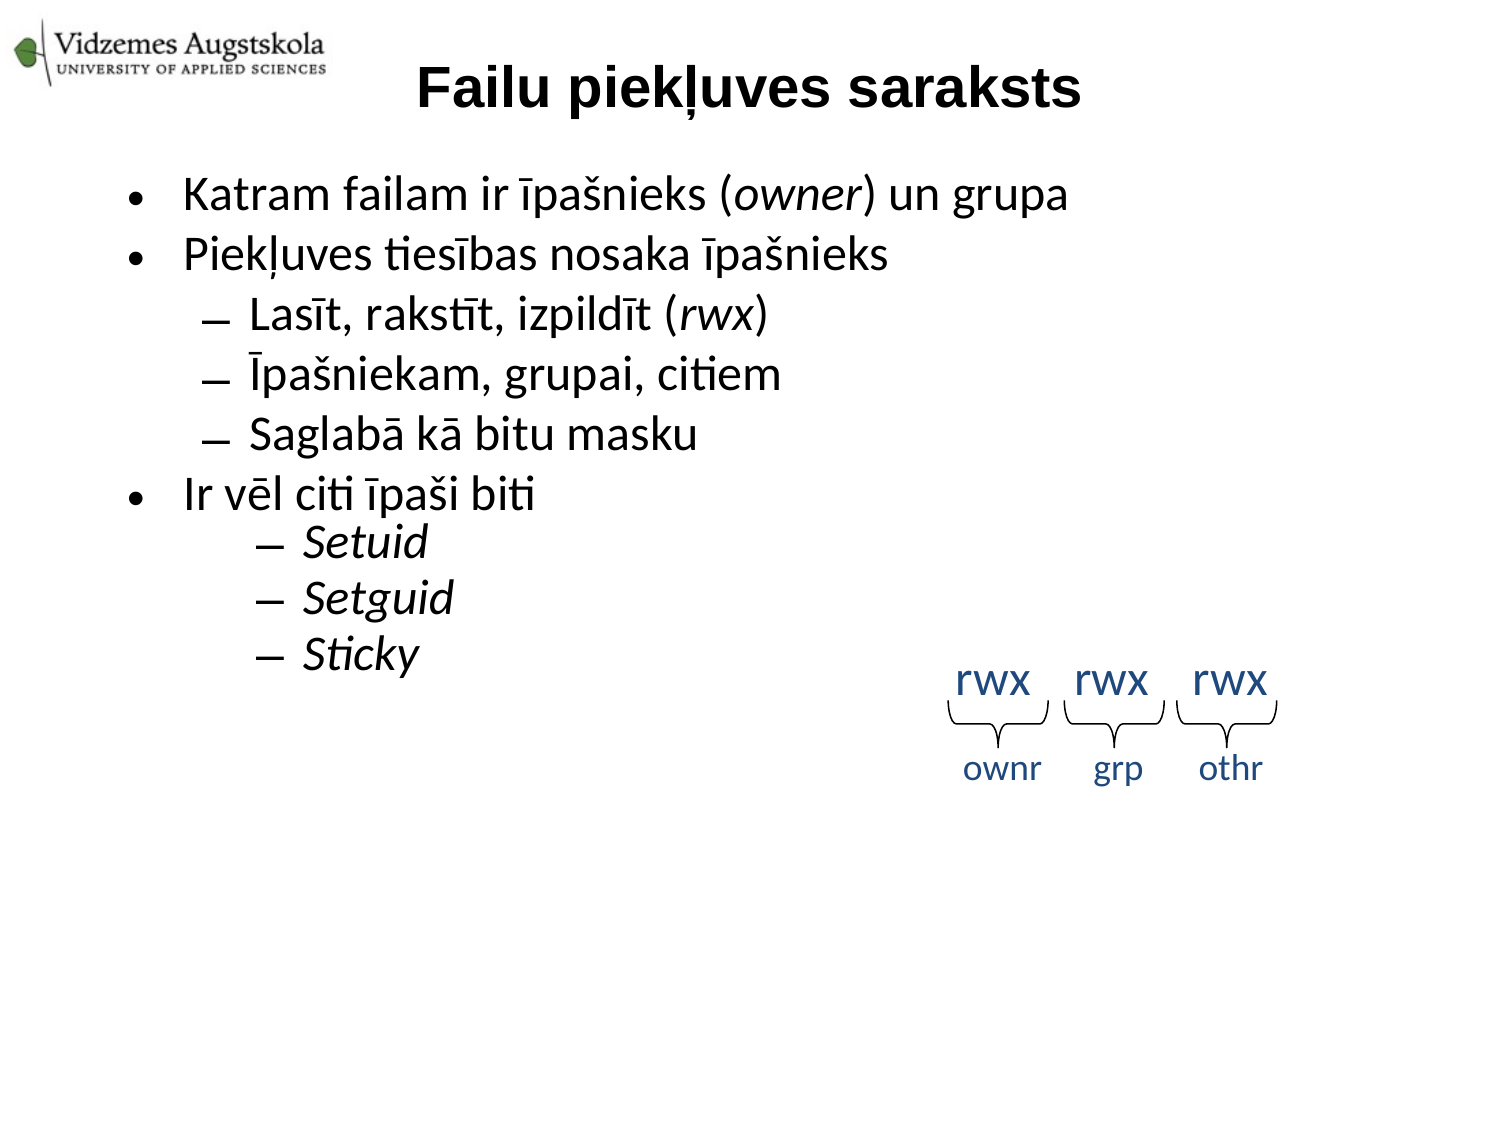

# Failu piekļuves saraksts
Katram failam ir īpašnieks (owner) un grupa
Piekļuves tiesības nosaka īpašnieks
Lasīt, rakstīt, izpildīt (rwx)
Īpašniekam, grupai, citiem
Saglabā kā bitu masku
Ir vēl citi īpaši biti
Setuid
Setguid
Sticky
rwx
rwx
rwx
ownr
grp
othr